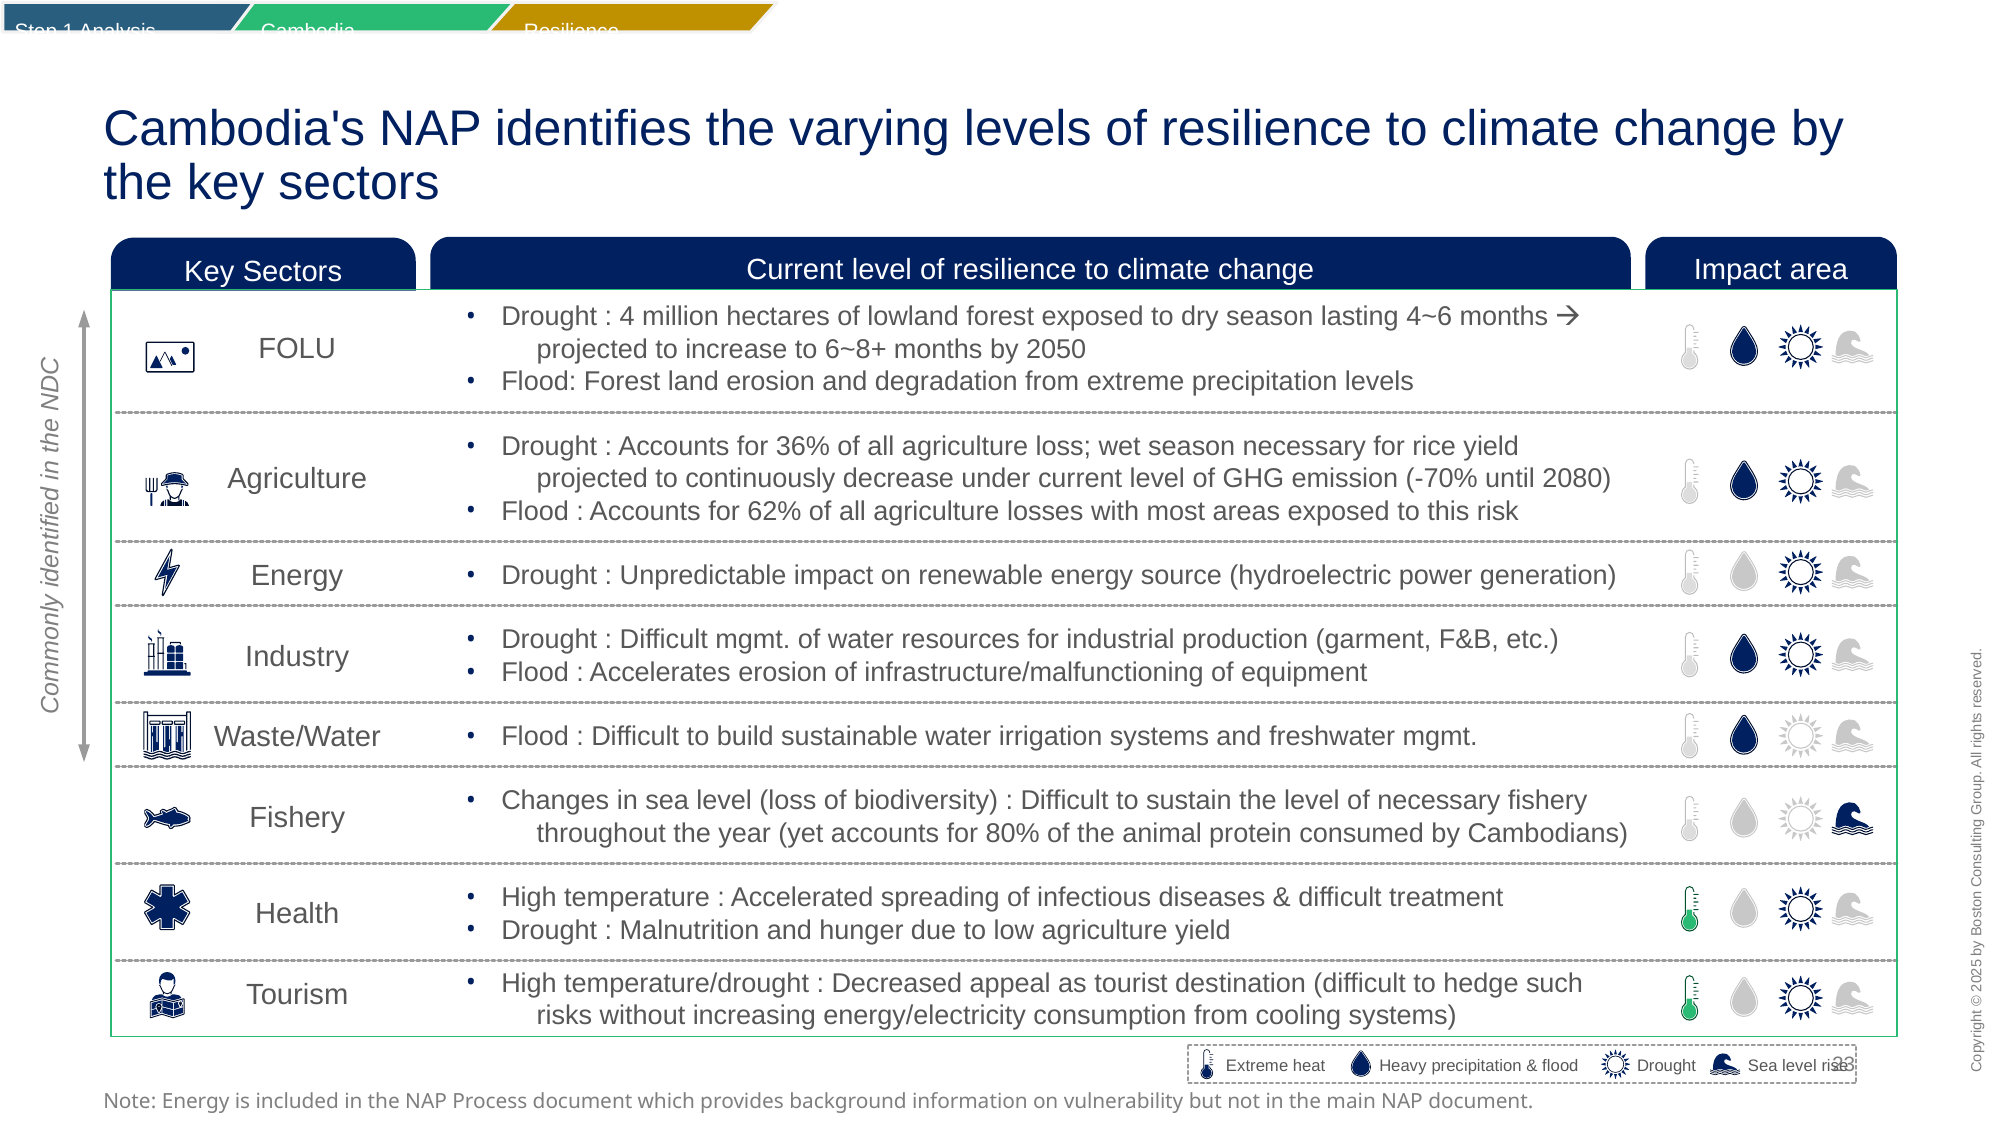

Step 1 Analysis
Cambodia
Resilience
# Cambodia's NAP identifies the varying levels of resilience to climate change by the key sectors
Current level of resilience to climate change
Impact area
Key Sectors
FOLU
Drought : 4 million hectares of lowland forest exposed to dry season lasting 4~6 months  projected to increase to 6~8+ months by 2050
Flood: Forest land erosion and degradation from extreme precipitation levels
Commonly identified in the NDC
Agriculture
Drought : Accounts for 36% of all agriculture loss; wet season necessary for rice yield projected to continuously decrease under current level of GHG emission (-70% until 2080)
Flood : Accounts for 62% of all agriculture losses with most areas exposed to this risk
Energy
Drought : Unpredictable impact on renewable energy source (hydroelectric power generation)
Drought : Difficult mgmt. of water resources for industrial production (garment, F&B, etc.)
Flood : Accelerates erosion of infrastructure/malfunctioning of equipment
Industry
Waste/Water
Flood : Difficult to build sustainable water irrigation systems and freshwater mgmt.
Changes in sea level (loss of biodiversity) : Difficult to sustain the level of necessary fishery throughout the year (yet accounts for 80% of the animal protein consumed by Cambodians)
Fishery
High temperature : Accelerated spreading of infectious diseases & difficult treatment
Drought : Malnutrition and hunger due to low agriculture yield
Health
High temperature/drought : Decreased appeal as tourist destination (difficult to hedge such risks without increasing energy/electricity consumption from cooling systems)
Tourism
Extreme heat
Heavy precipitation & flood
Sea level rise
Drought
Note: Energy is included in the NAP Process document which provides background information on vulnerability but not in the main NAP document.